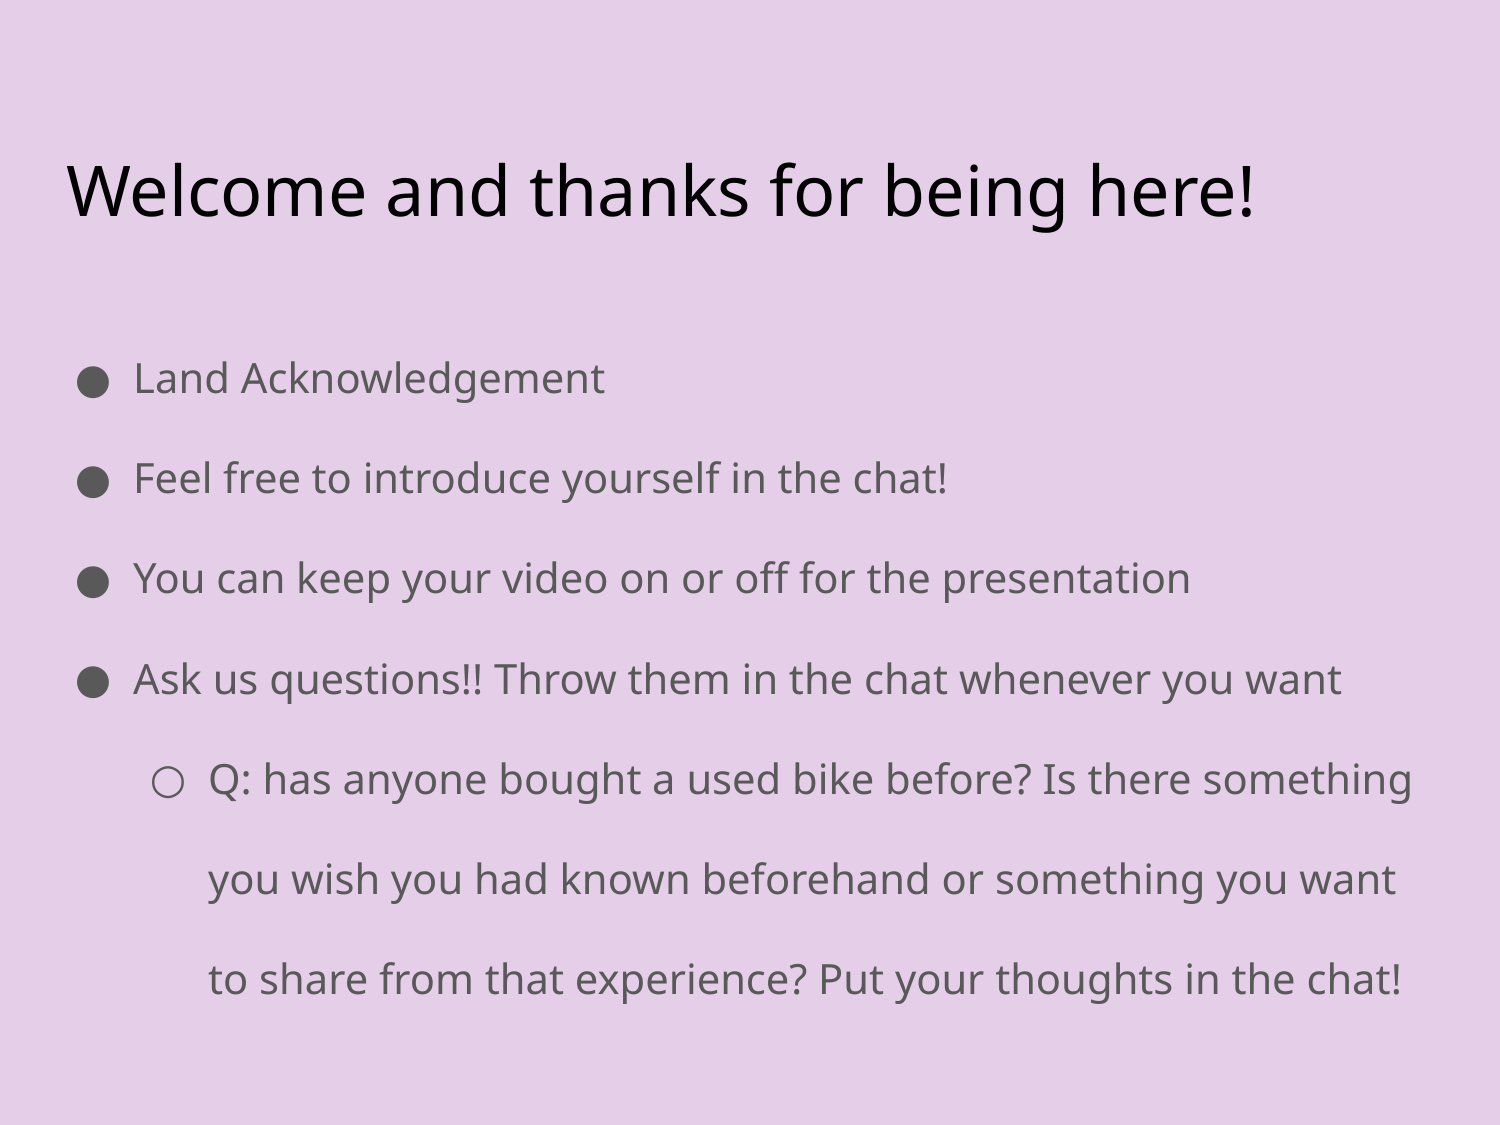

# Welcome and thanks for being here!
Land Acknowledgement
Feel free to introduce yourself in the chat!
You can keep your video on or off for the presentation
Ask us questions!! Throw them in the chat whenever you want
Q: has anyone bought a used bike before? Is there something you wish you had known beforehand or something you want to share from that experience? Put your thoughts in the chat!